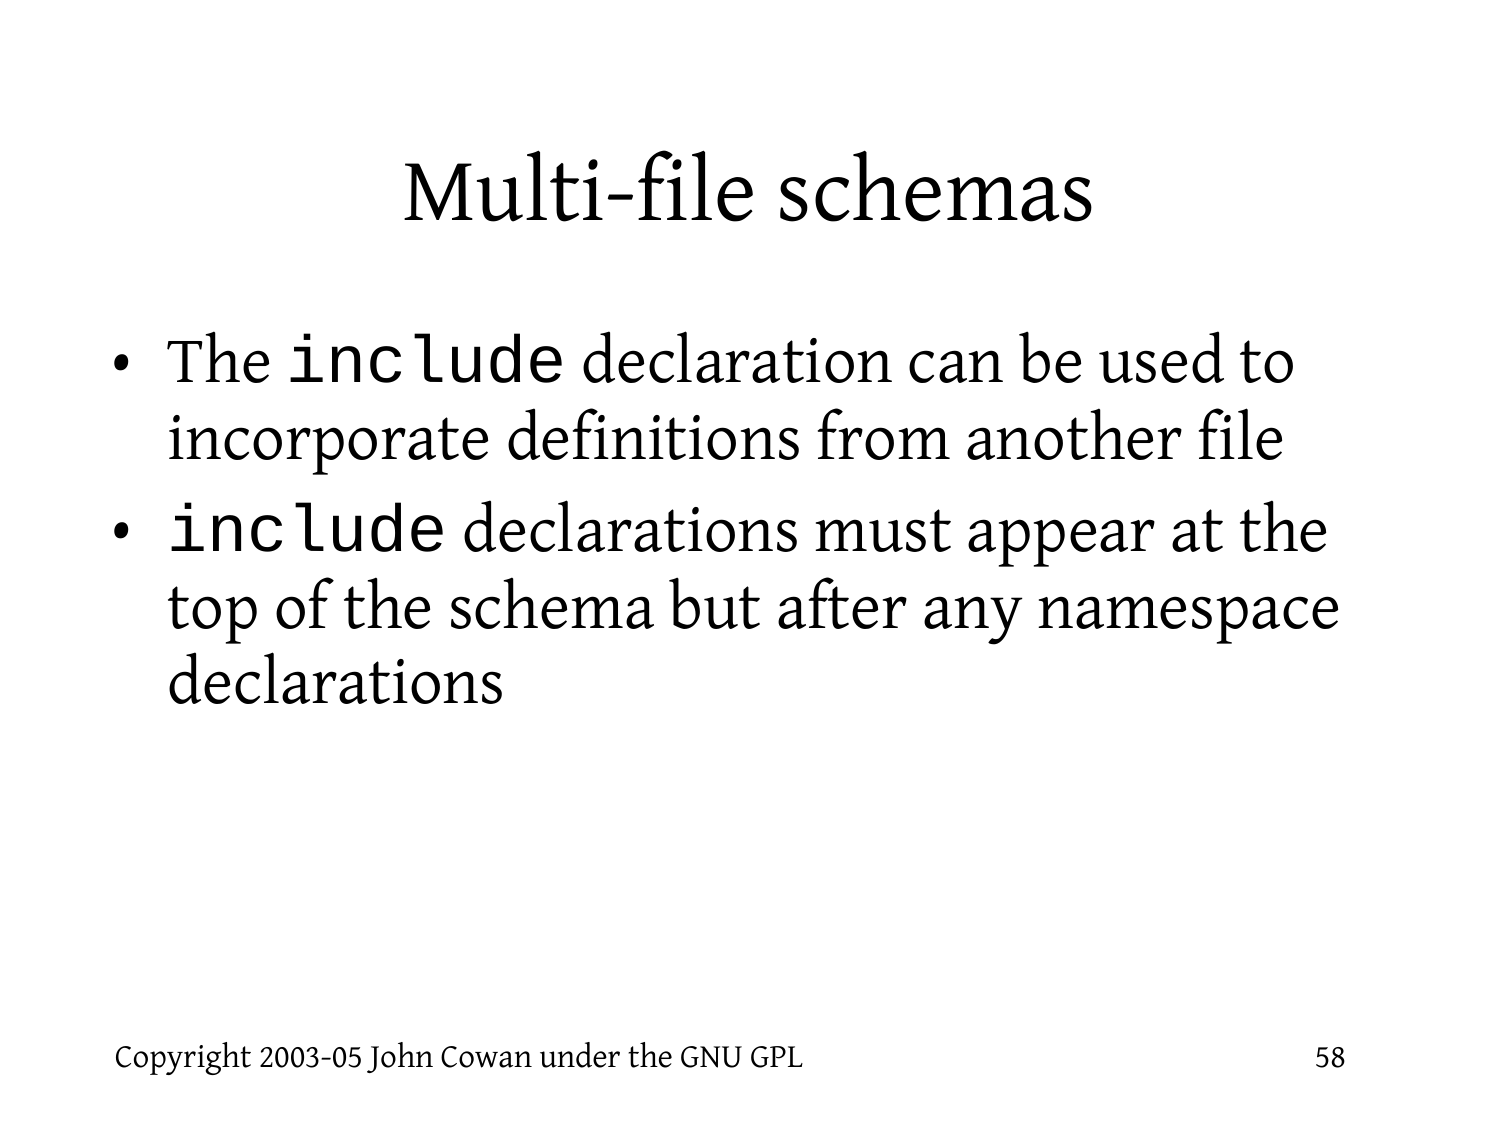

# Multi-file schemas
The include declaration can be used to incorporate definitions from another file
include declarations must appear at the top of the schema but after any namespace declarations